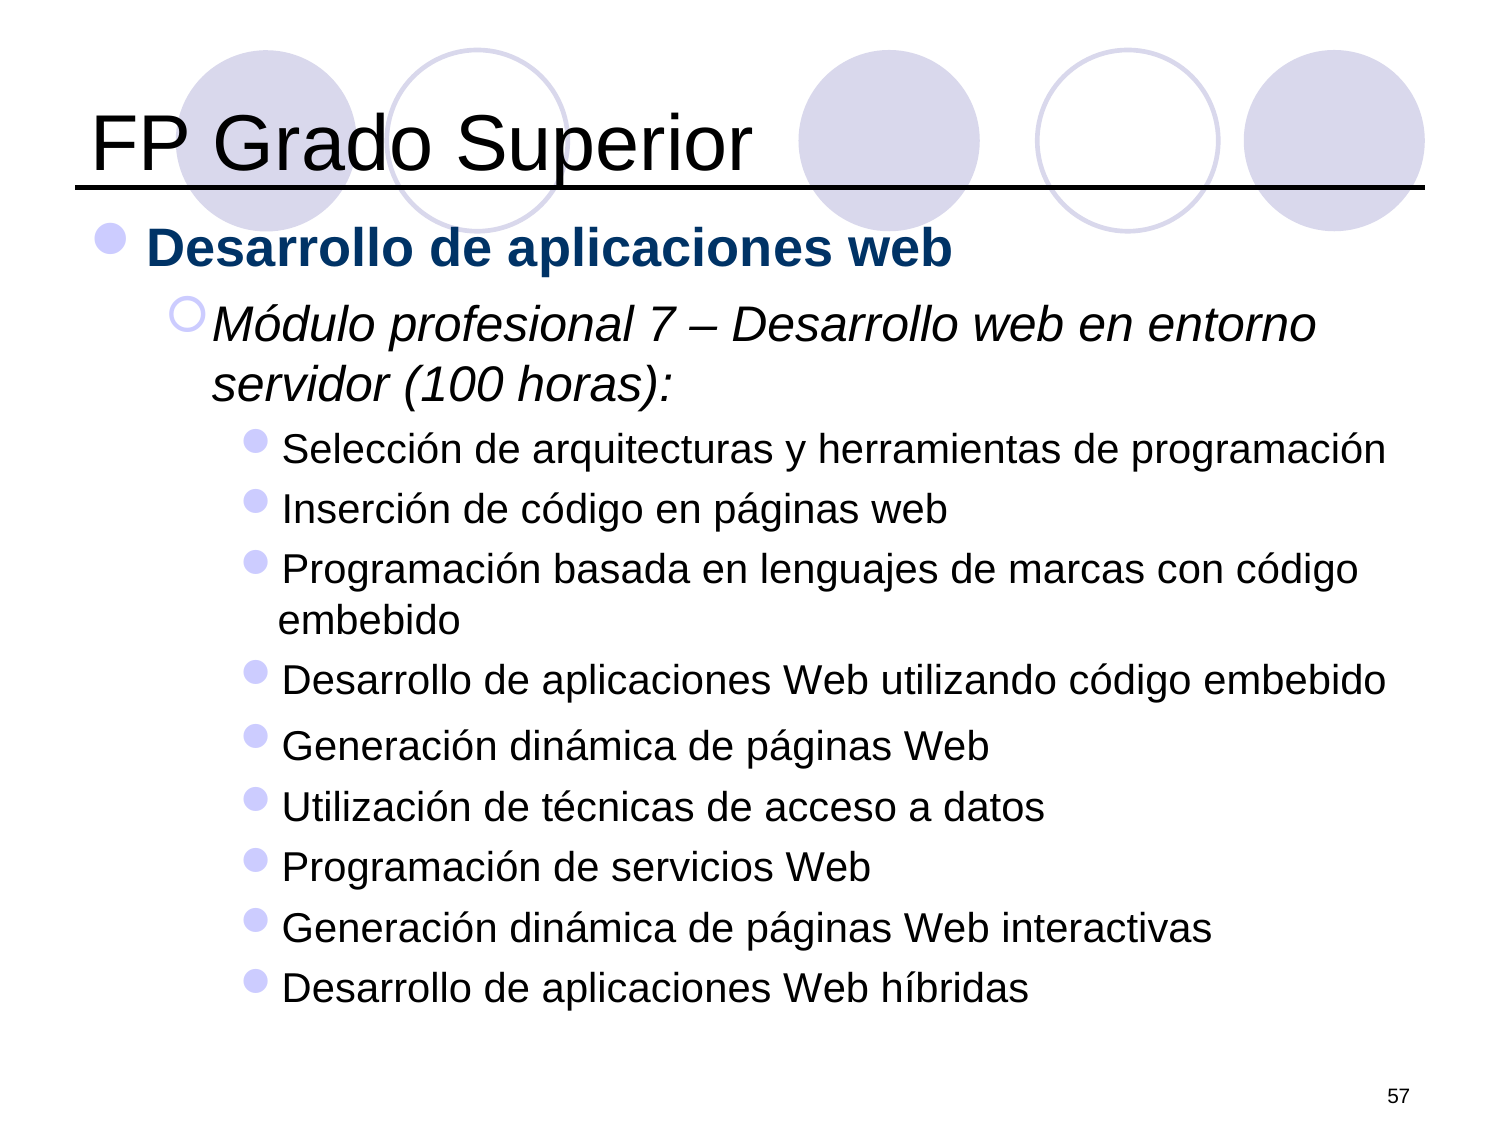

# FP Grado Superior
Desarrollo de aplicaciones web
Módulo profesional 7 – Desarrollo web en entorno servidor (100 horas):
Selección de arquitecturas y herramientas de programación
Inserción de código en páginas web
Programación basada en lenguajes de marcas con código embebido
Desarrollo de aplicaciones Web utilizando código embebido
Generación dinámica de páginas Web
Utilización de técnicas de acceso a datos
Programación de servicios Web
Generación dinámica de páginas Web interactivas
Desarrollo de aplicaciones Web híbridas